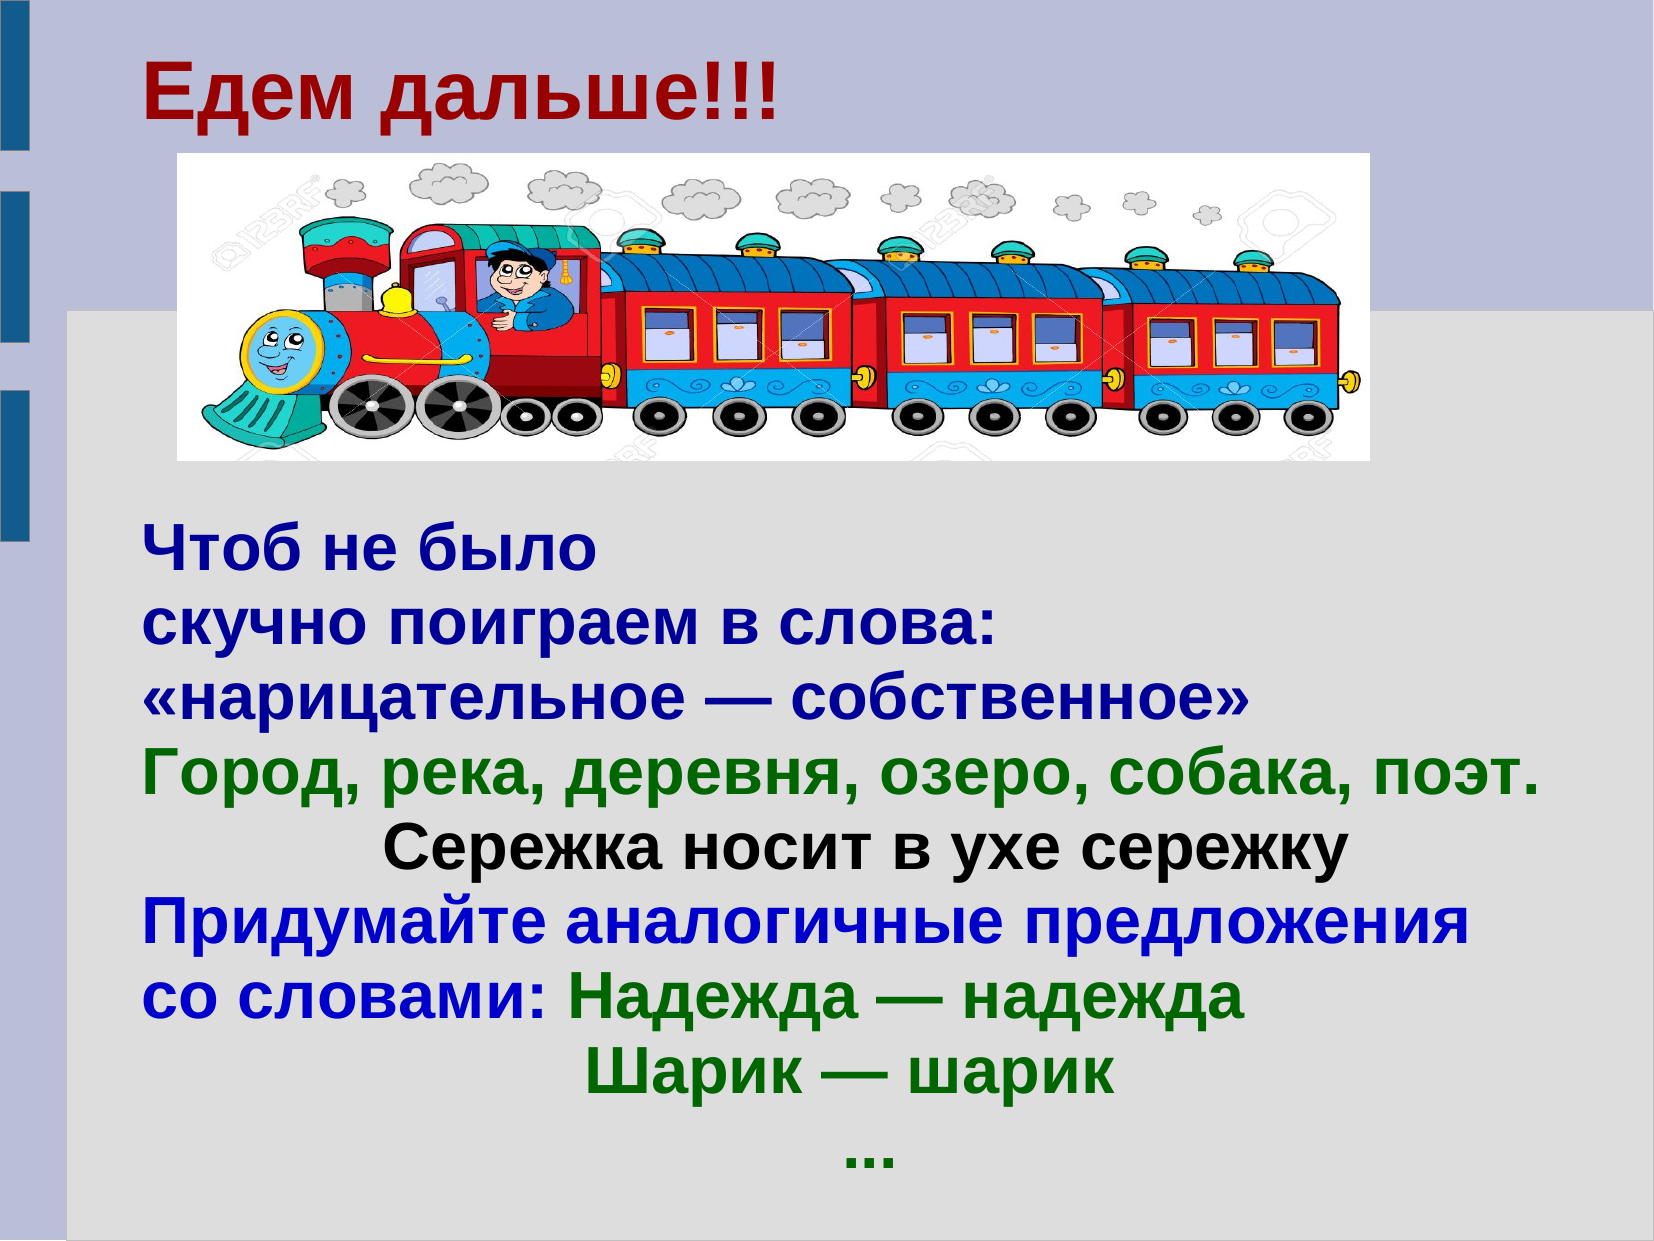

# Едем дальше!!! Чтоб не было скучно поиграем в слова: «нарицательное — собственное» Город, река, деревня, озеро, собака, поэт. Сережка носит в ухе сережку Придумайте аналогичные предложения со словами: Надежда — надежда Шарик — шарик ...